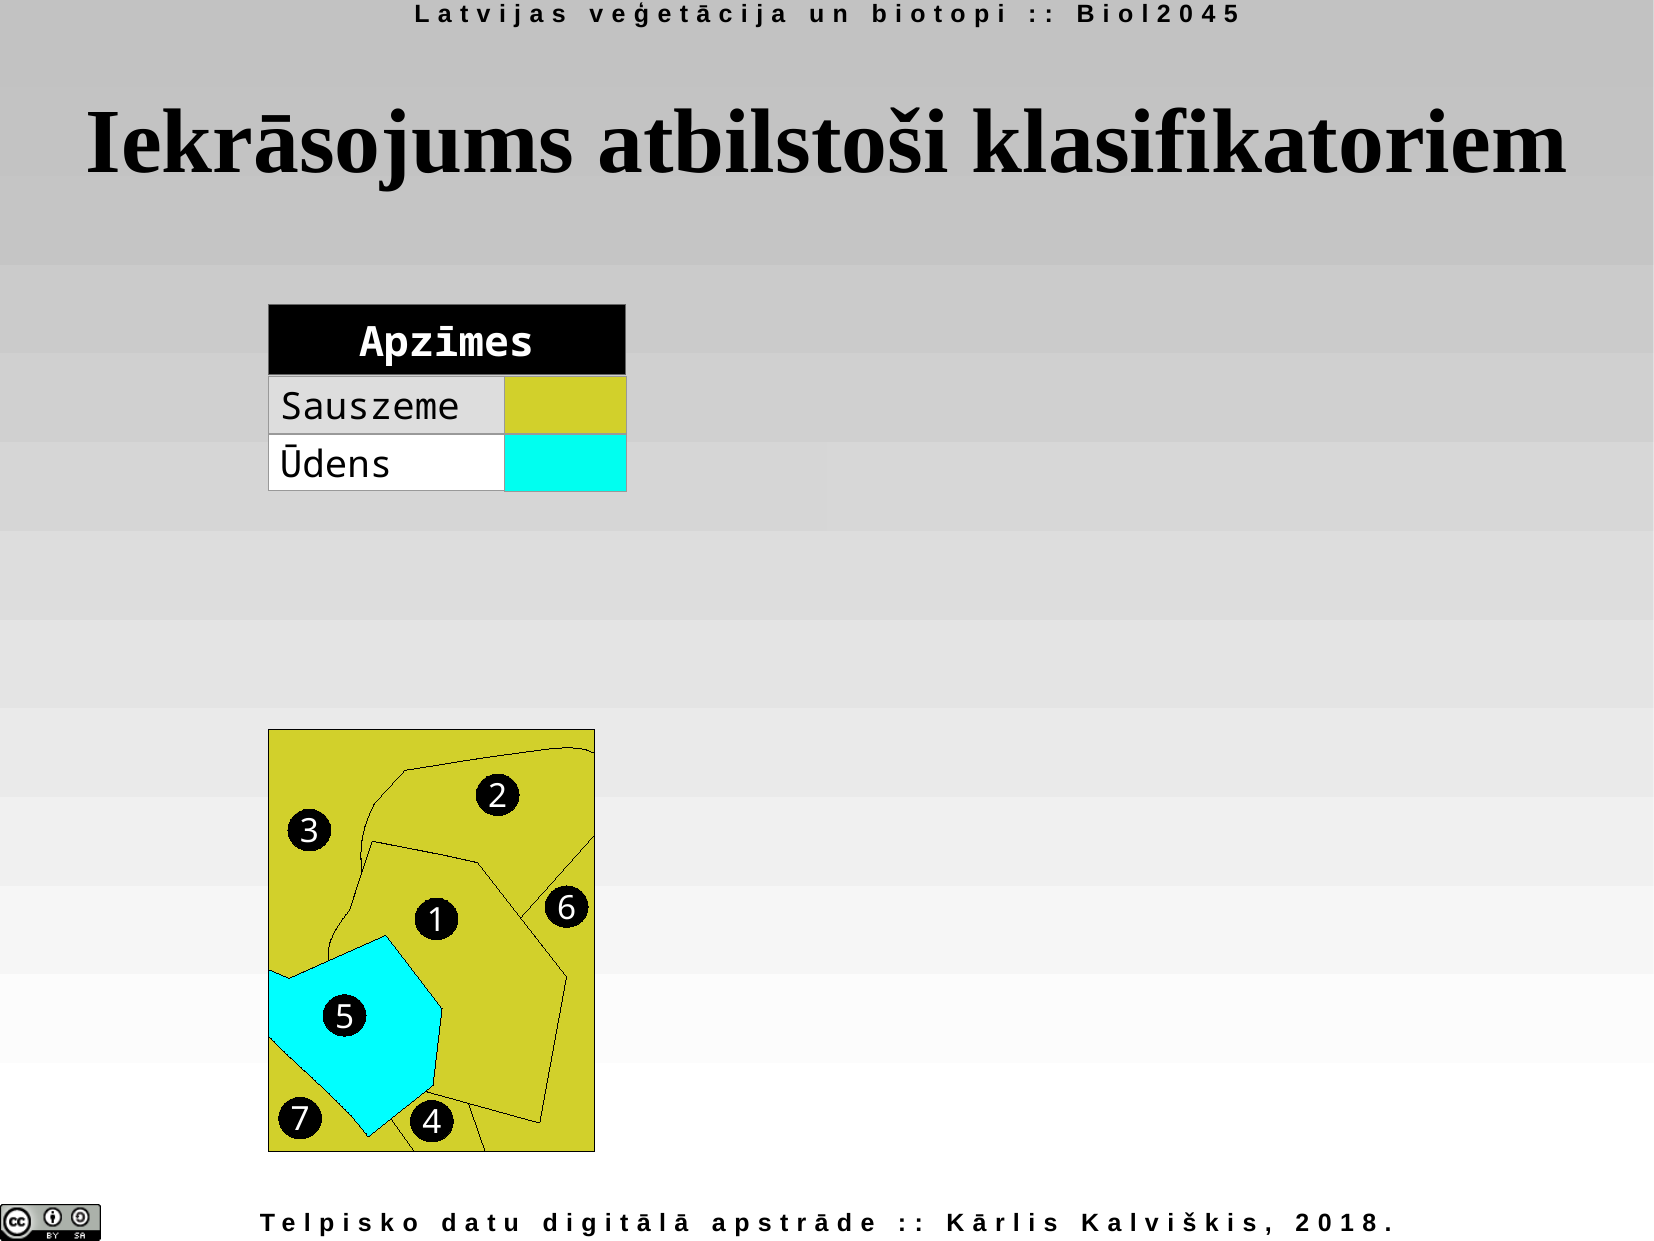

# Iekrāsojums atbilstoši klasifikatoriem
Apzīmes
Sauszeme
Ūdens
2
3
6
1
5
7
4